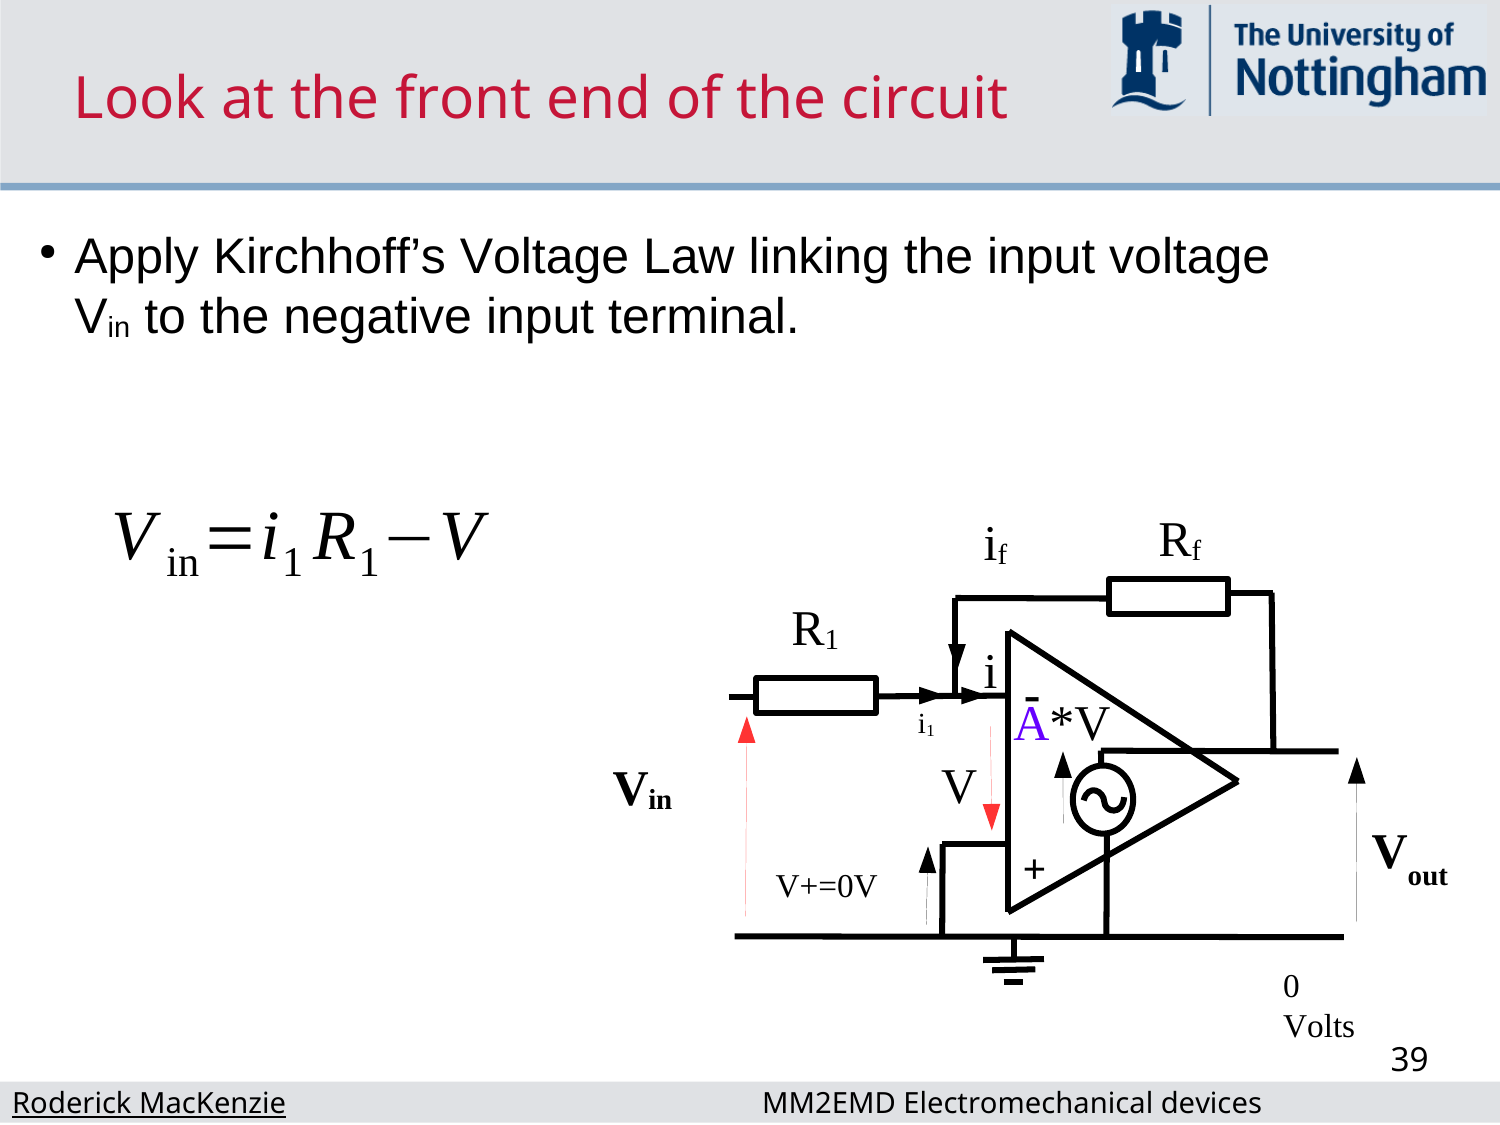

# Look at the front end of the circuit
Apply Kirchhoff’s Voltage Law linking the input voltage Vin to the negative input terminal.
Rf
if
R1
i
-
A*V
i1
V
Vin
Vout
+
V+=0V
0 Volts